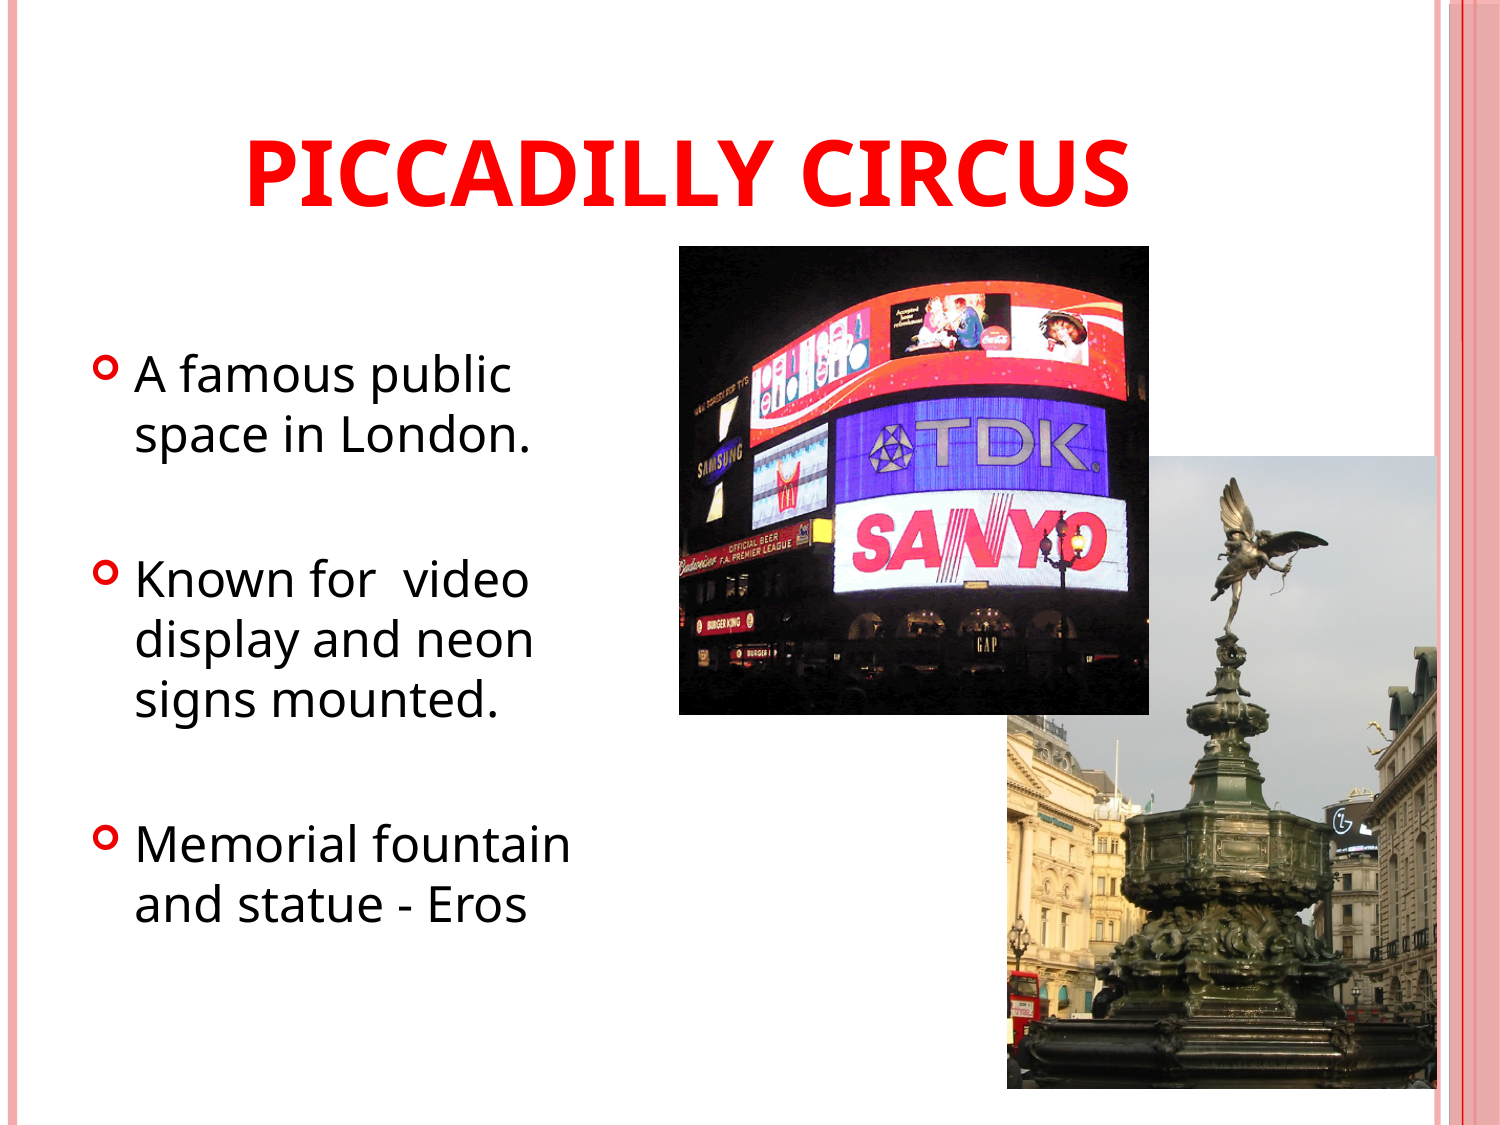

# PICCADILLY CIRCUS
A famous public space in London.
Known for video display and neon signs mounted.
Memorial fountain and statue - Eros